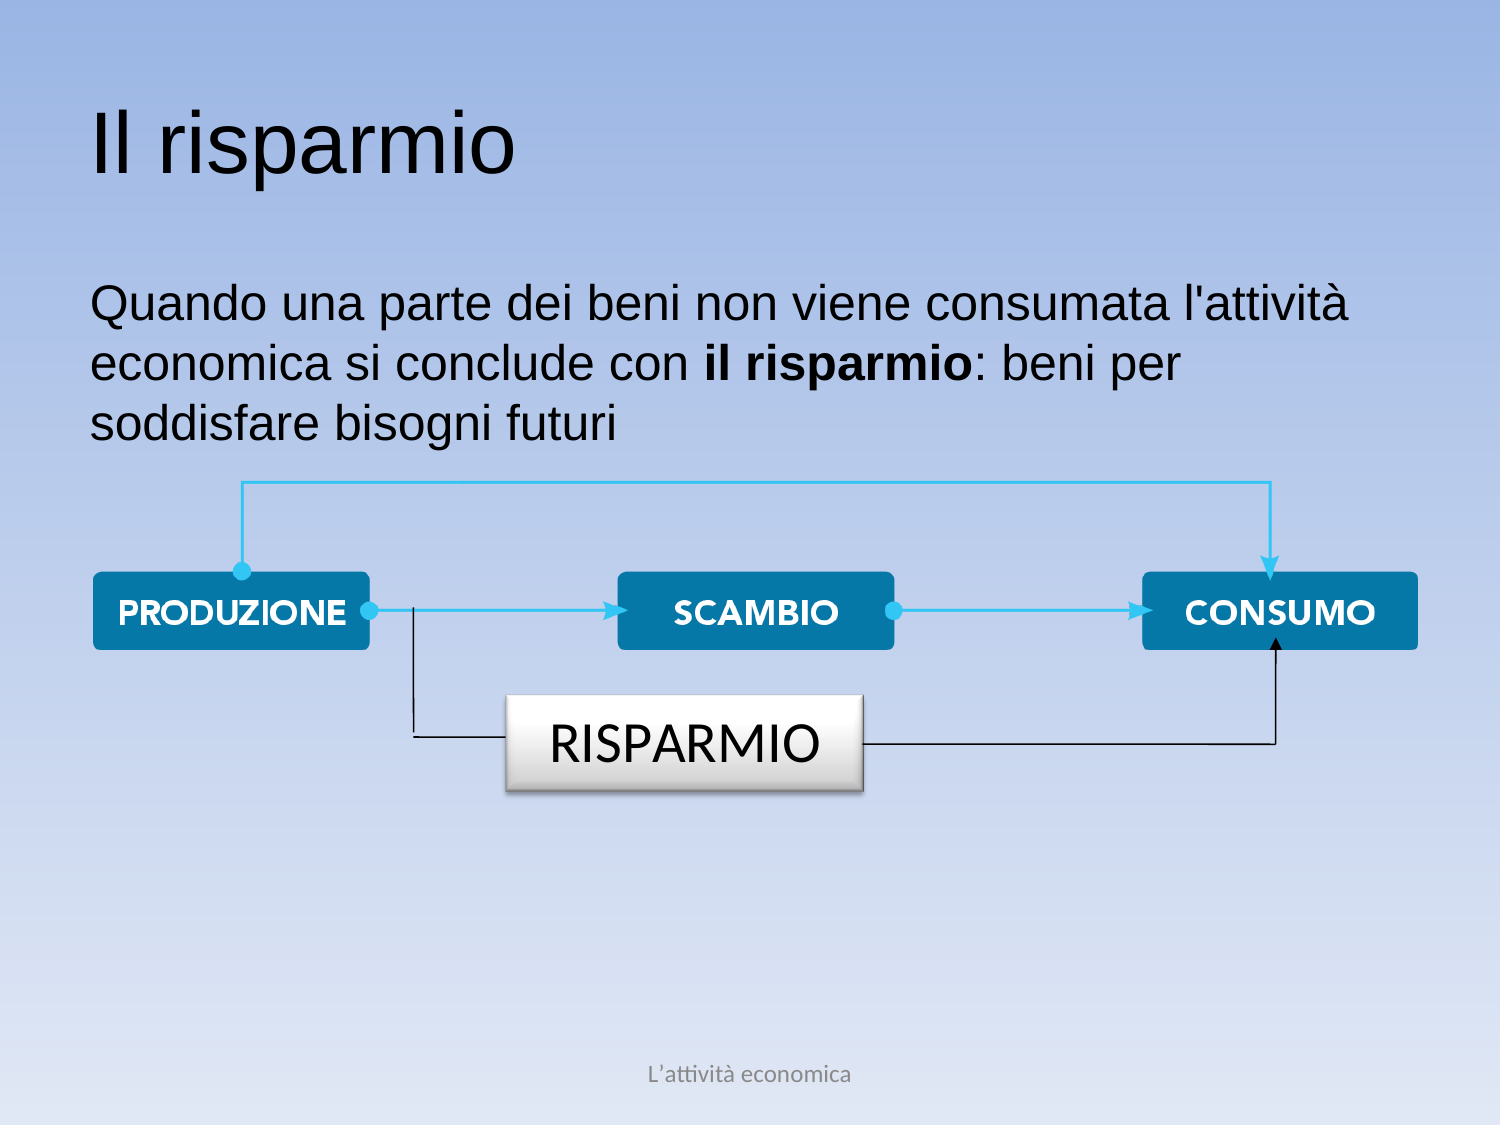

Il risparmio
Quando una parte dei beni non viene consumata l'attività economica si conclude con il risparmio: beni per soddisfare bisogni futuri
RISPARMIO
L’attività economica